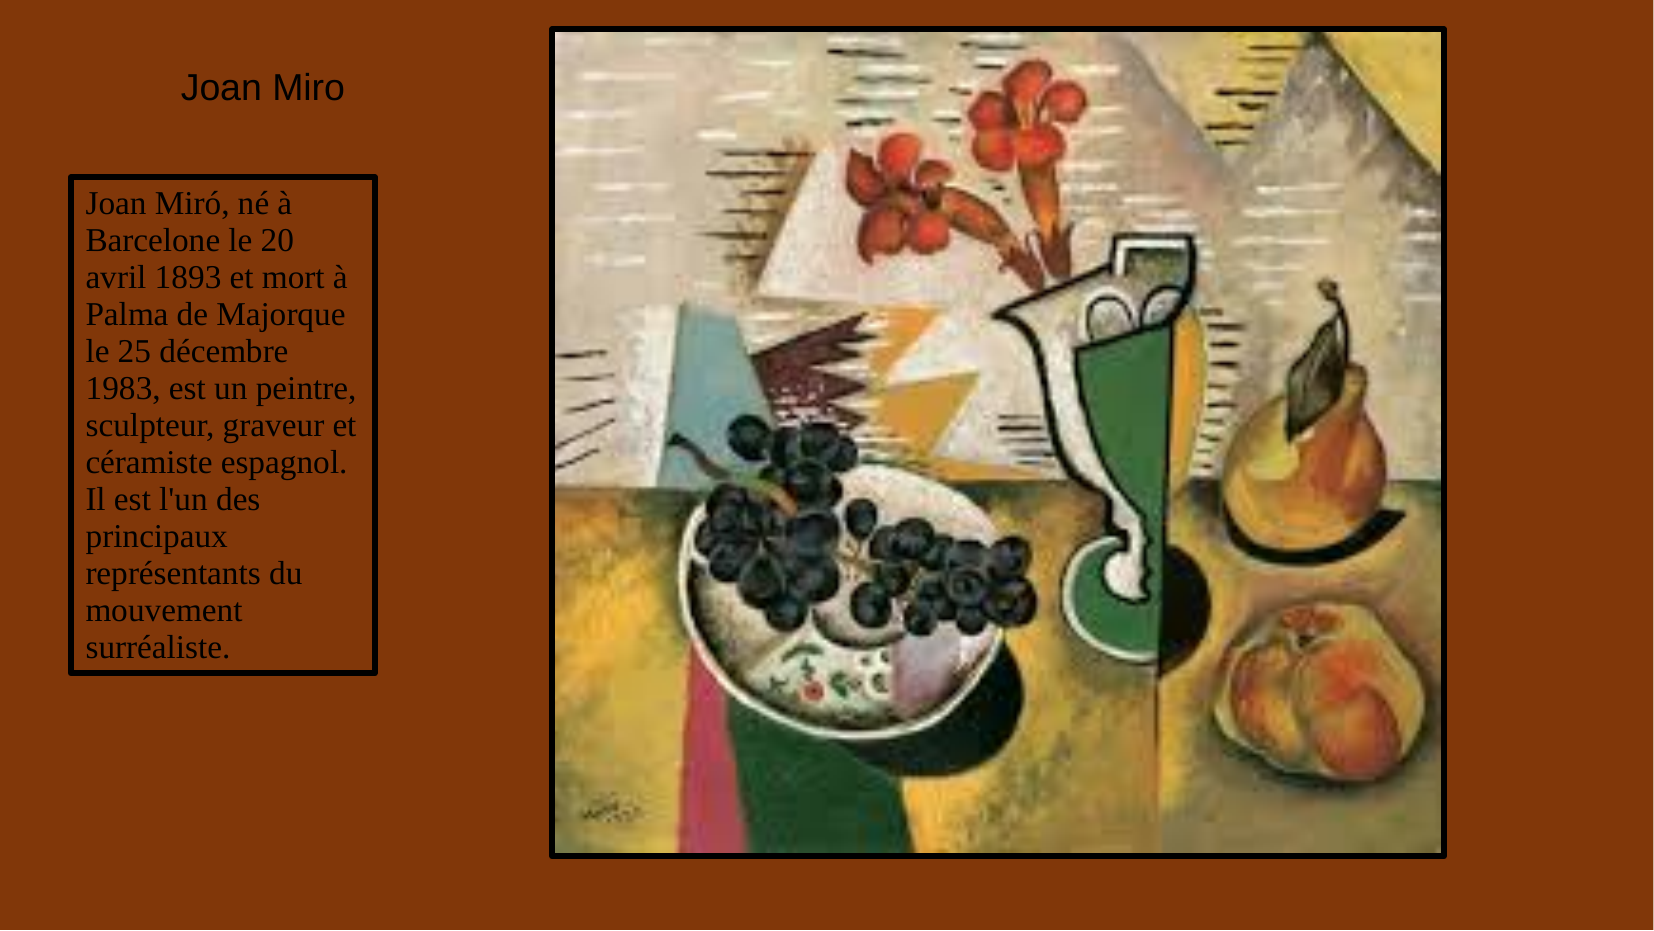

# Joan Miro
Joan Miró, né à Barcelone le 20 avril 1893 et mort à Palma de Majorque le 25 décembre 1983, est un peintre, sculpteur, graveur et céramiste espagnol. Il est l'un des principaux représentants du mouvement surréaliste.